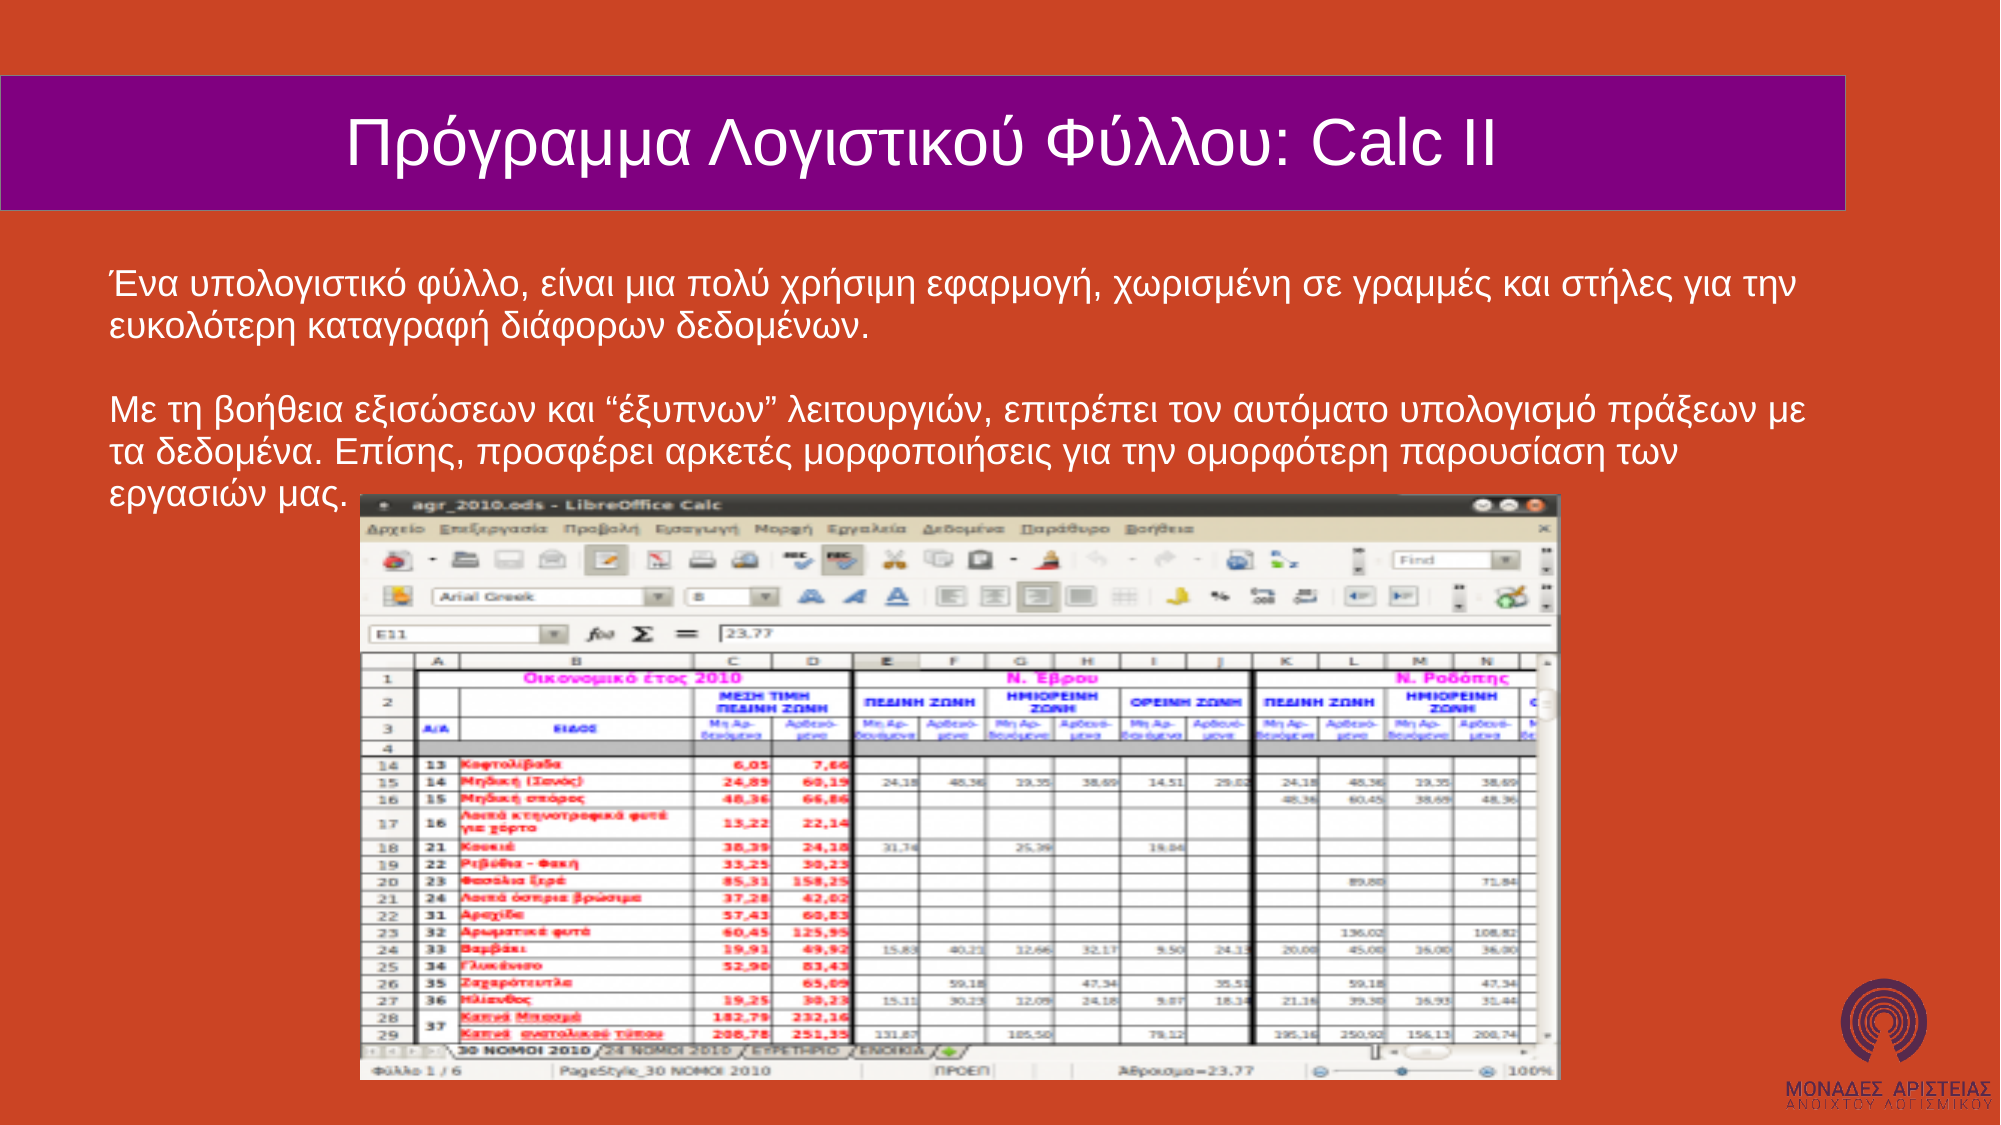

Πρόγραμμα Λογιστικού Φύλλου: Calc ΙΙ
Ένα υπολογιστικό φύλλο, είναι μια πολύ χρήσιμη εφαρμογή, χωρισμένη σε γραμμές και στήλες για την ευκολότερη καταγραφή διάφορων δεδομένων.
Με τη βοήθεια εξισώσεων και “έξυπνων” λειτουργιών, επιτρέπει τον αυτόματο υπολογισμό πράξεων με τα δεδομένα. Επίσης, προσφέρει αρκετές μορφοποιήσεις για την ομορφότερη παρουσίαση των εργασιών μας.